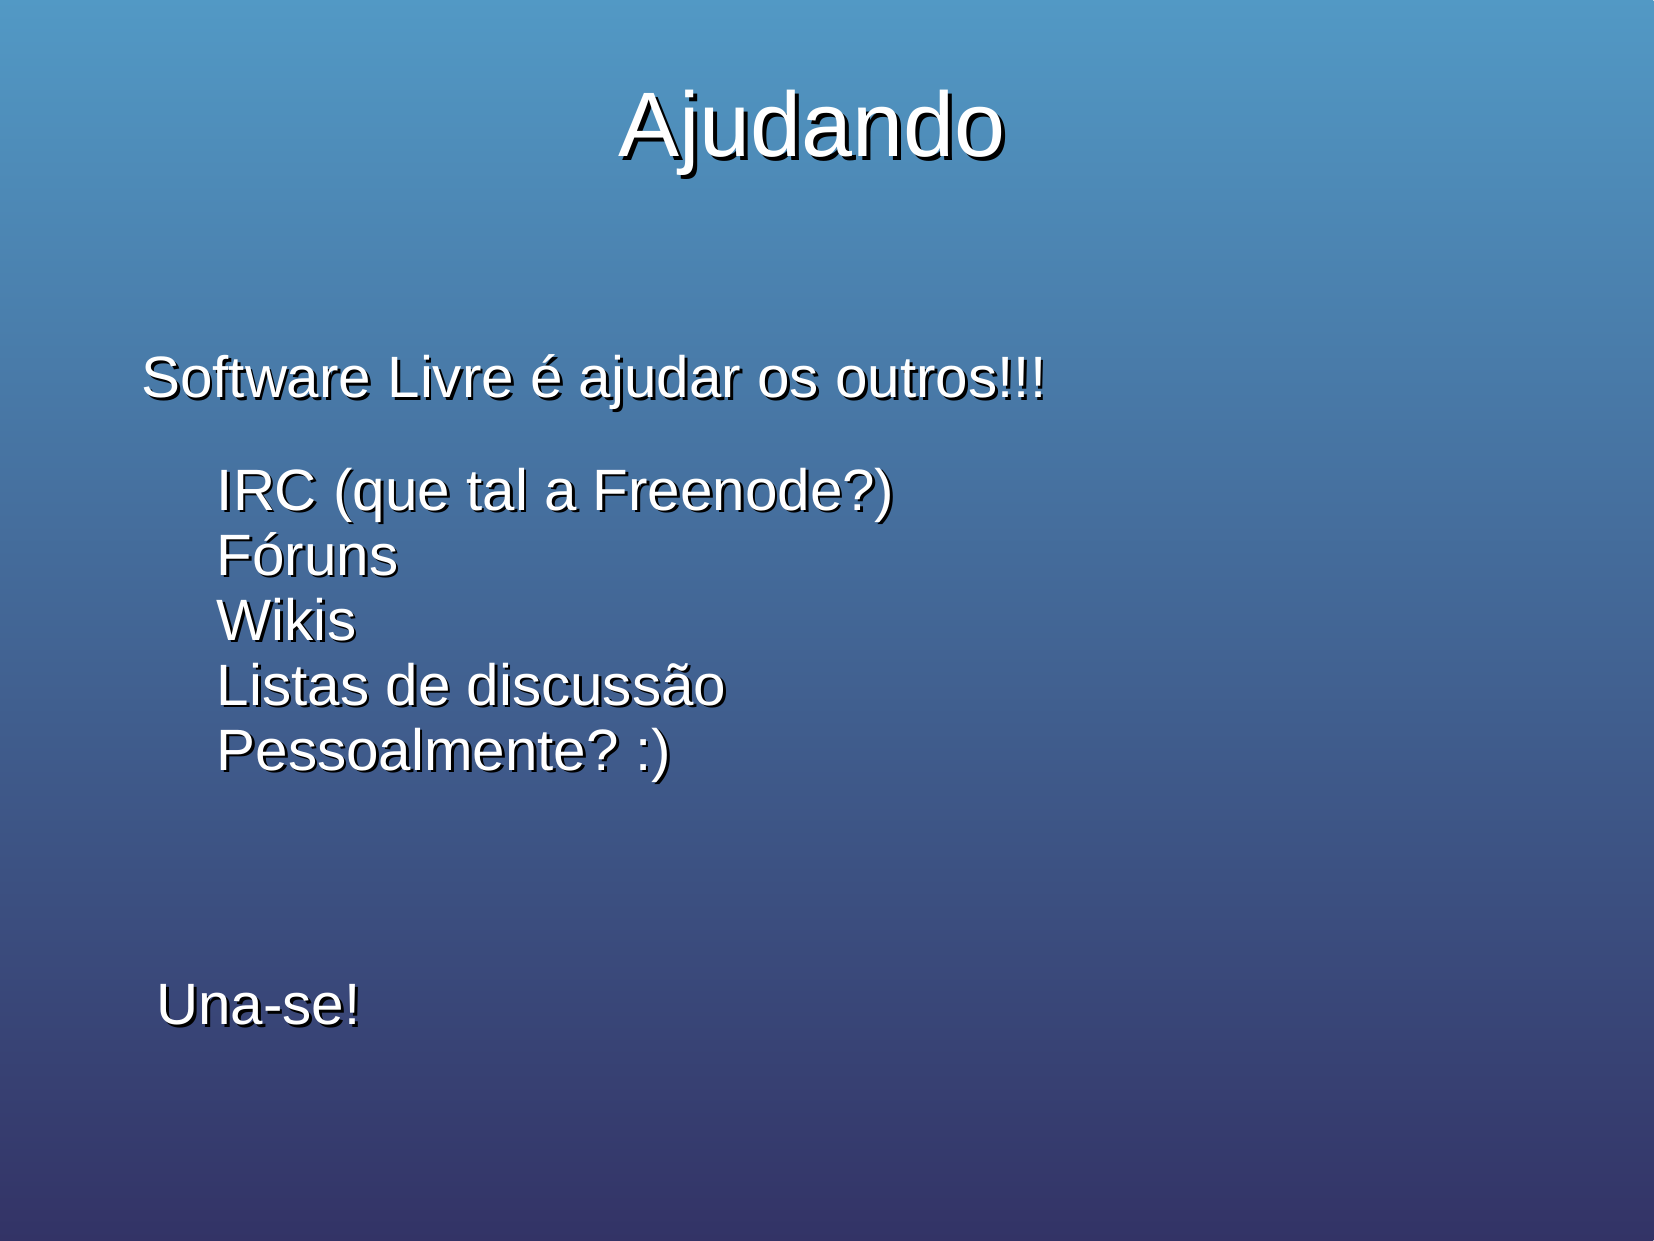

Ajudando
 Software Livre é ajudar os outros!!!
IRC (que tal a Freenode?)
Fóruns
Wikis
Listas de discussão
Pessoalmente? :)
 Una-se!